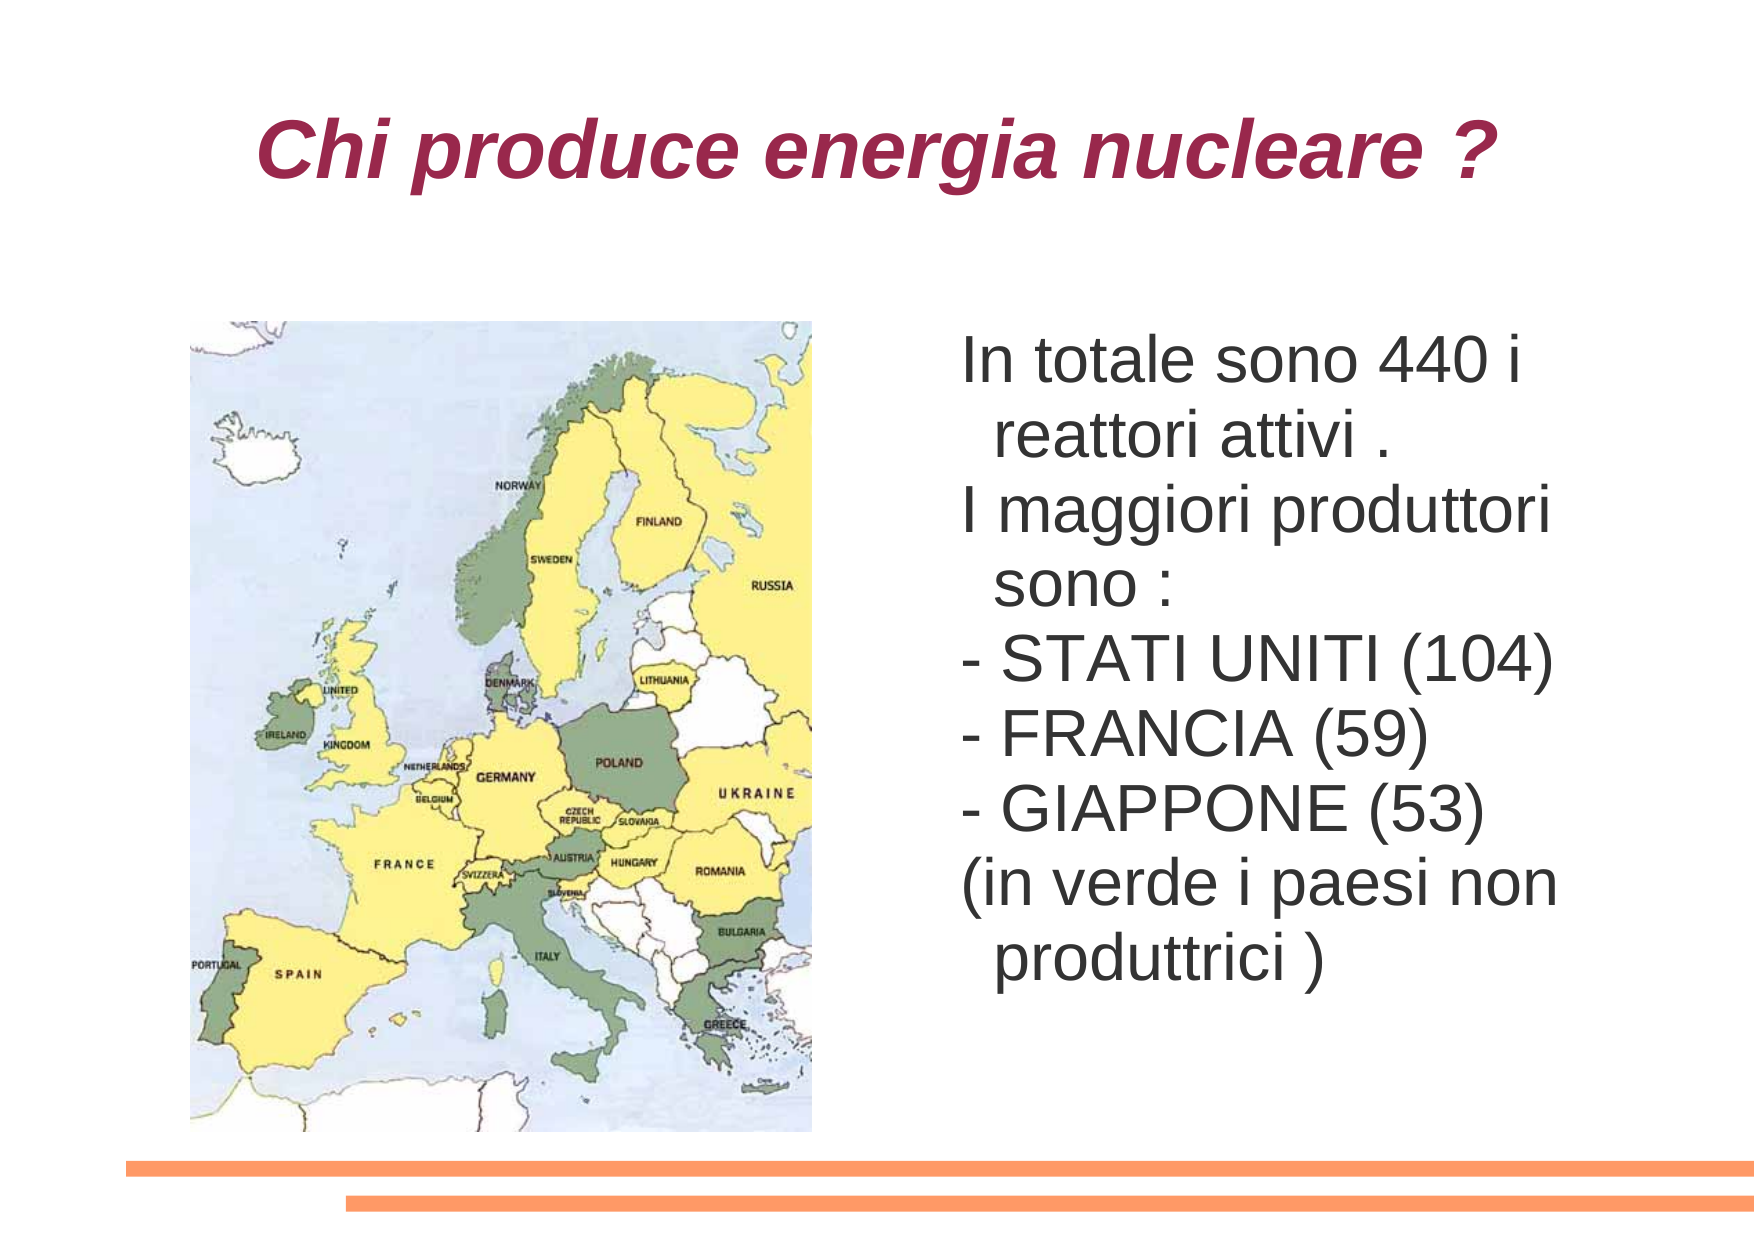

# Chi produce energia nucleare ?
In totale sono 440 i reattori attivi .
I maggiori produttori sono :
- STATI UNITI (104)
- FRANCIA (59)
- GIAPPONE (53)
(in verde i paesi non produttrici )